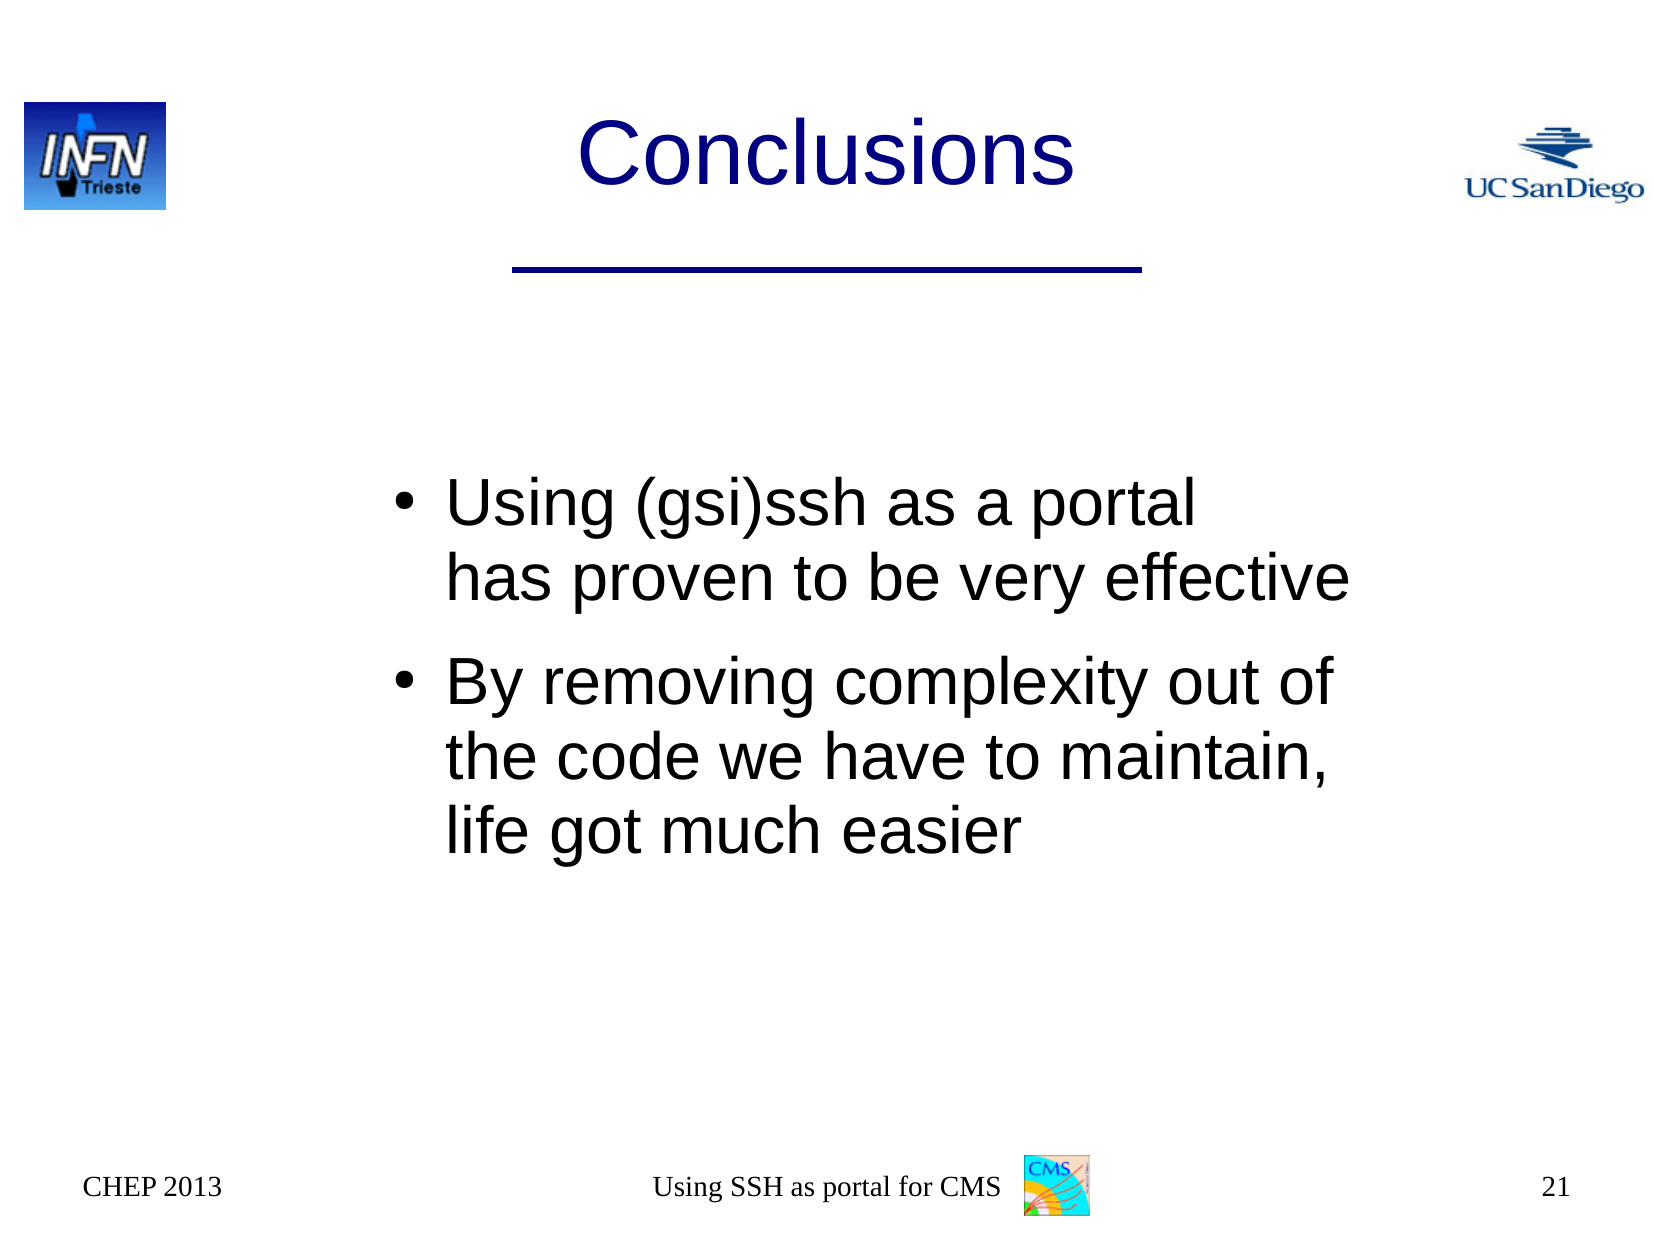

# Conclusions
Using (gsi)ssh as a portal
has proven to be very effective
By removing complexity out of
the code we have to maintain,
life got much easier
CHEP 2013
Using SSH as portal for CMS
21